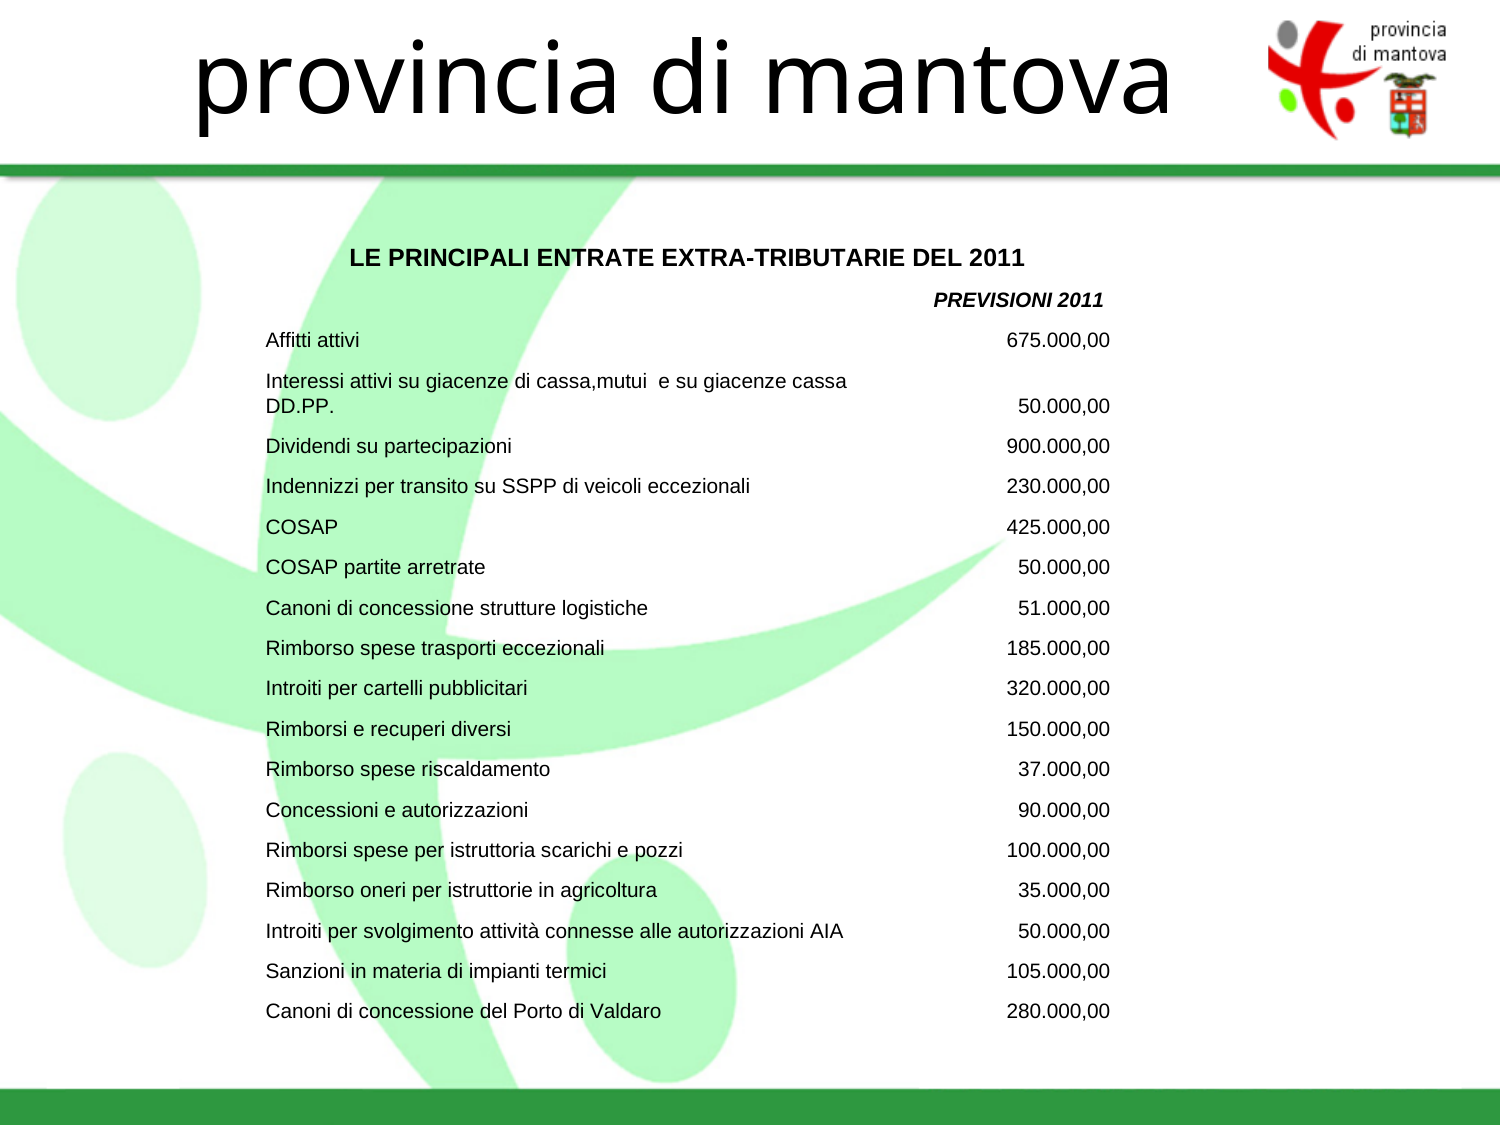

provincia di mantova
| LE PRINCIPALI ENTRATE EXTRA-TRIBUTARIE DEL 2011 | |
| --- | --- |
| | PREVISIONI 2011 |
| Affitti attivi | 675.000,00 |
| Interessi attivi su giacenze di cassa,mutui e su giacenze cassa DD.PP. | 50.000,00 |
| Dividendi su partecipazioni | 900.000,00 |
| Indennizzi per transito su SSPP di veicoli eccezionali | 230.000,00 |
| COSAP | 425.000,00 |
| COSAP partite arretrate | 50.000,00 |
| Canoni di concessione strutture logistiche | 51.000,00 |
| Rimborso spese trasporti eccezionali | 185.000,00 |
| Introiti per cartelli pubblicitari | 320.000,00 |
| Rimborsi e recuperi diversi | 150.000,00 |
| Rimborso spese riscaldamento | 37.000,00 |
| Concessioni e autorizzazioni | 90.000,00 |
| Rimborsi spese per istruttoria scarichi e pozzi | 100.000,00 |
| Rimborso oneri per istruttorie in agricoltura | 35.000,00 |
| Introiti per svolgimento attività connesse alle autorizzazioni AIA | 50.000,00 |
| Sanzioni in materia di impianti termici | 105.000,00 |
| Canoni di concessione del Porto di Valdaro | 280.000,00 |